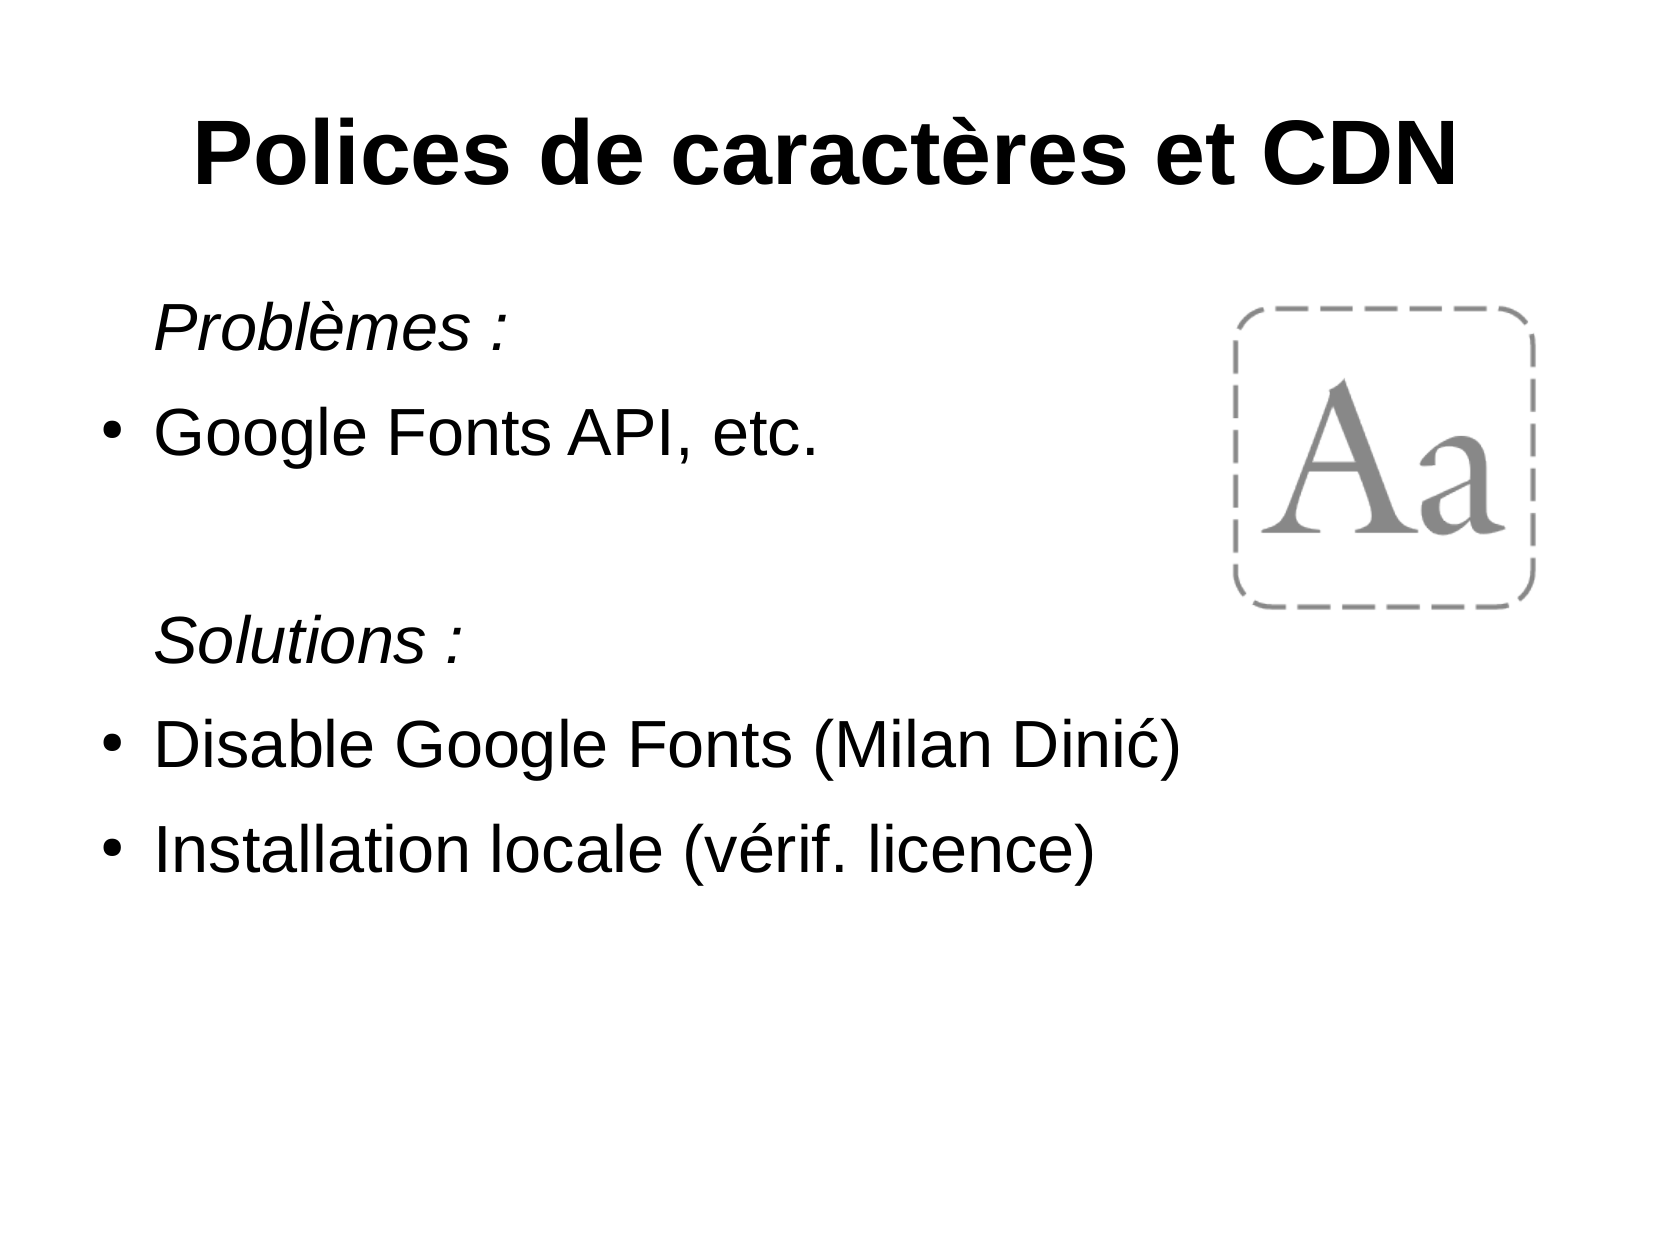

# Polices de caractères et CDN
Problèmes :
Google Fonts API, etc.
Solutions :
Disable Google Fonts (Milan Dinić)
Installation locale (vérif. licence)